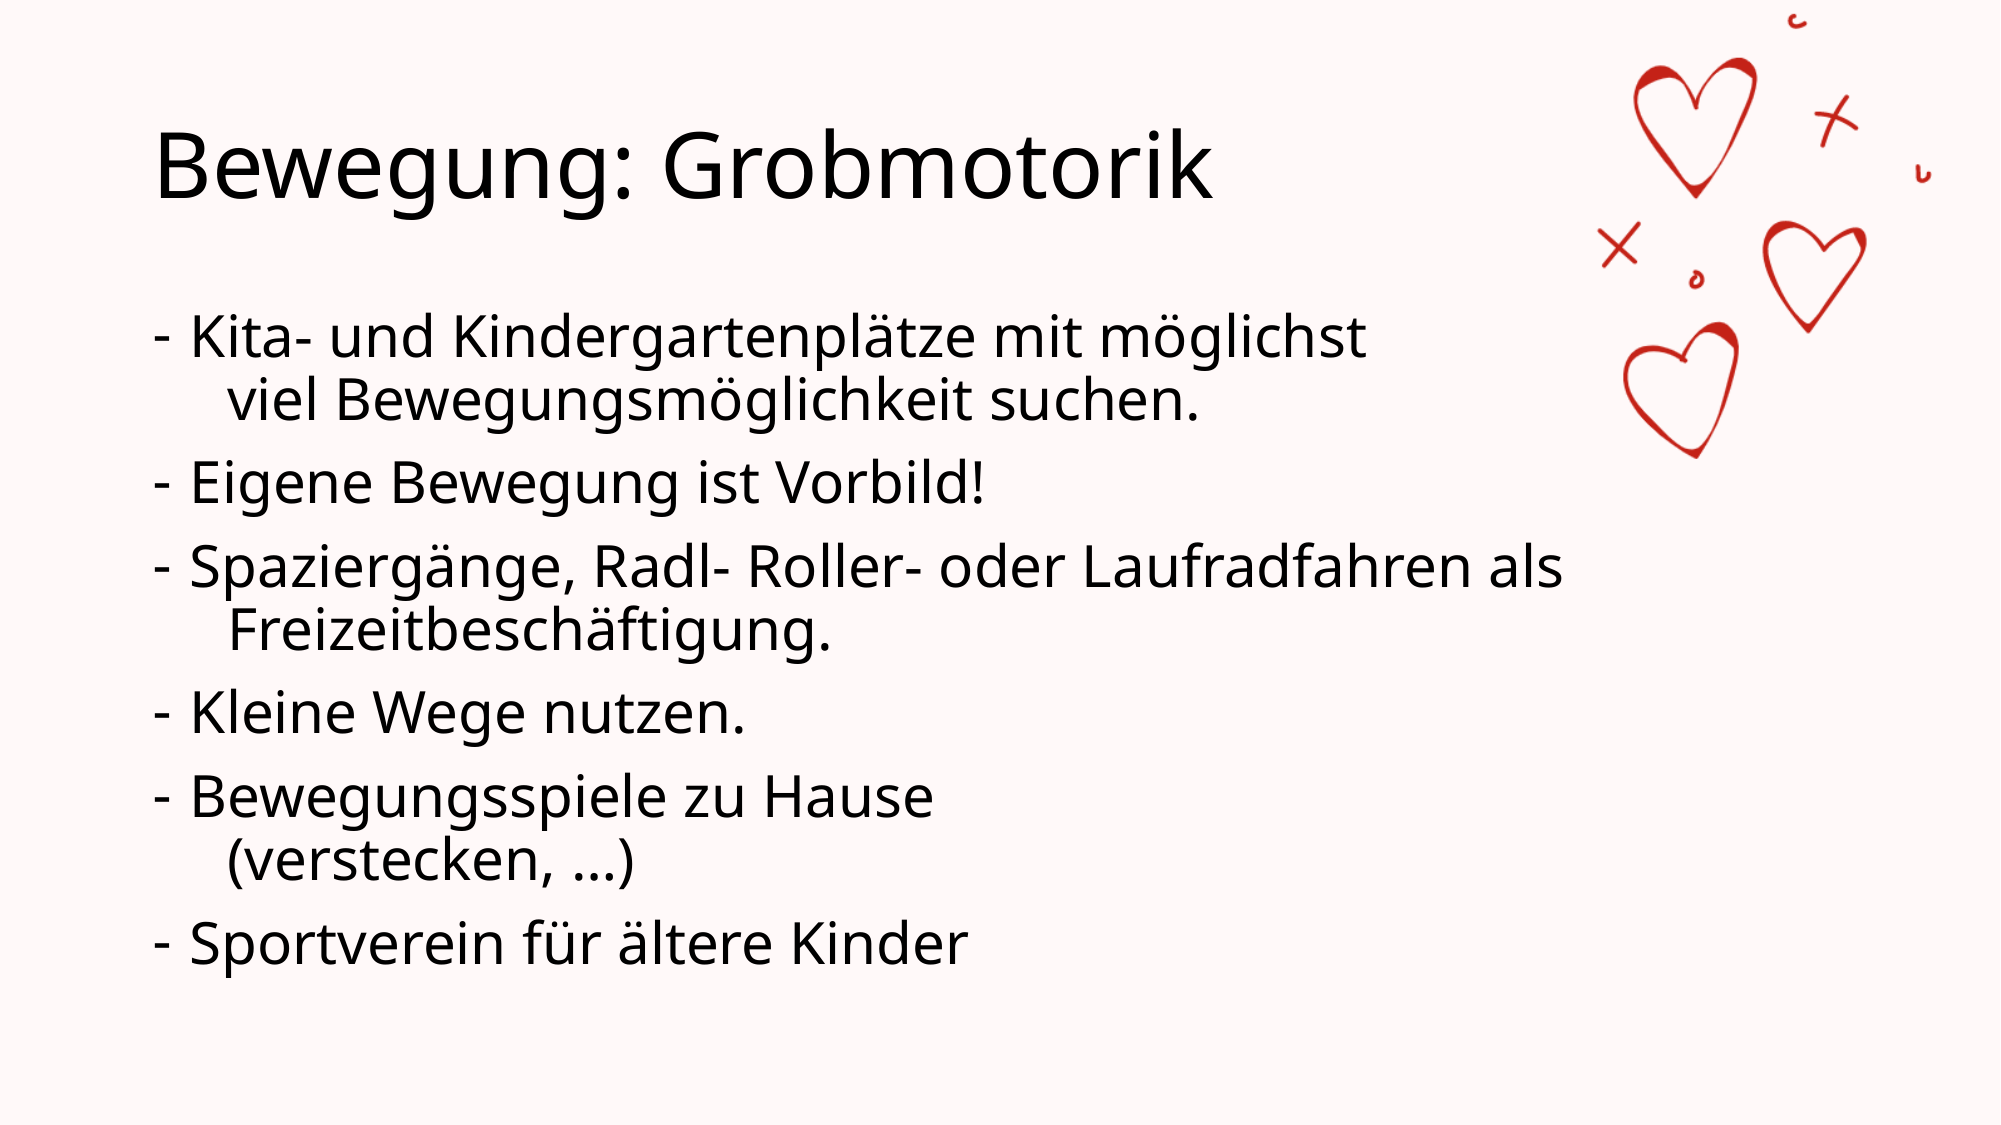

# Bewegung: Grobmotorik
Kita- und Kindergartenplätze mit möglichst
viel Bewegungsmöglichkeit suchen.
Eigene Bewegung ist Vorbild!
Spaziergänge, Radl- Roller- oder Laufradfahren als Freizeitbeschäftigung.
Kleine Wege nutzen.
Bewegungsspiele zu Hause
(verstecken, …)
Sportverein für ältere Kinder